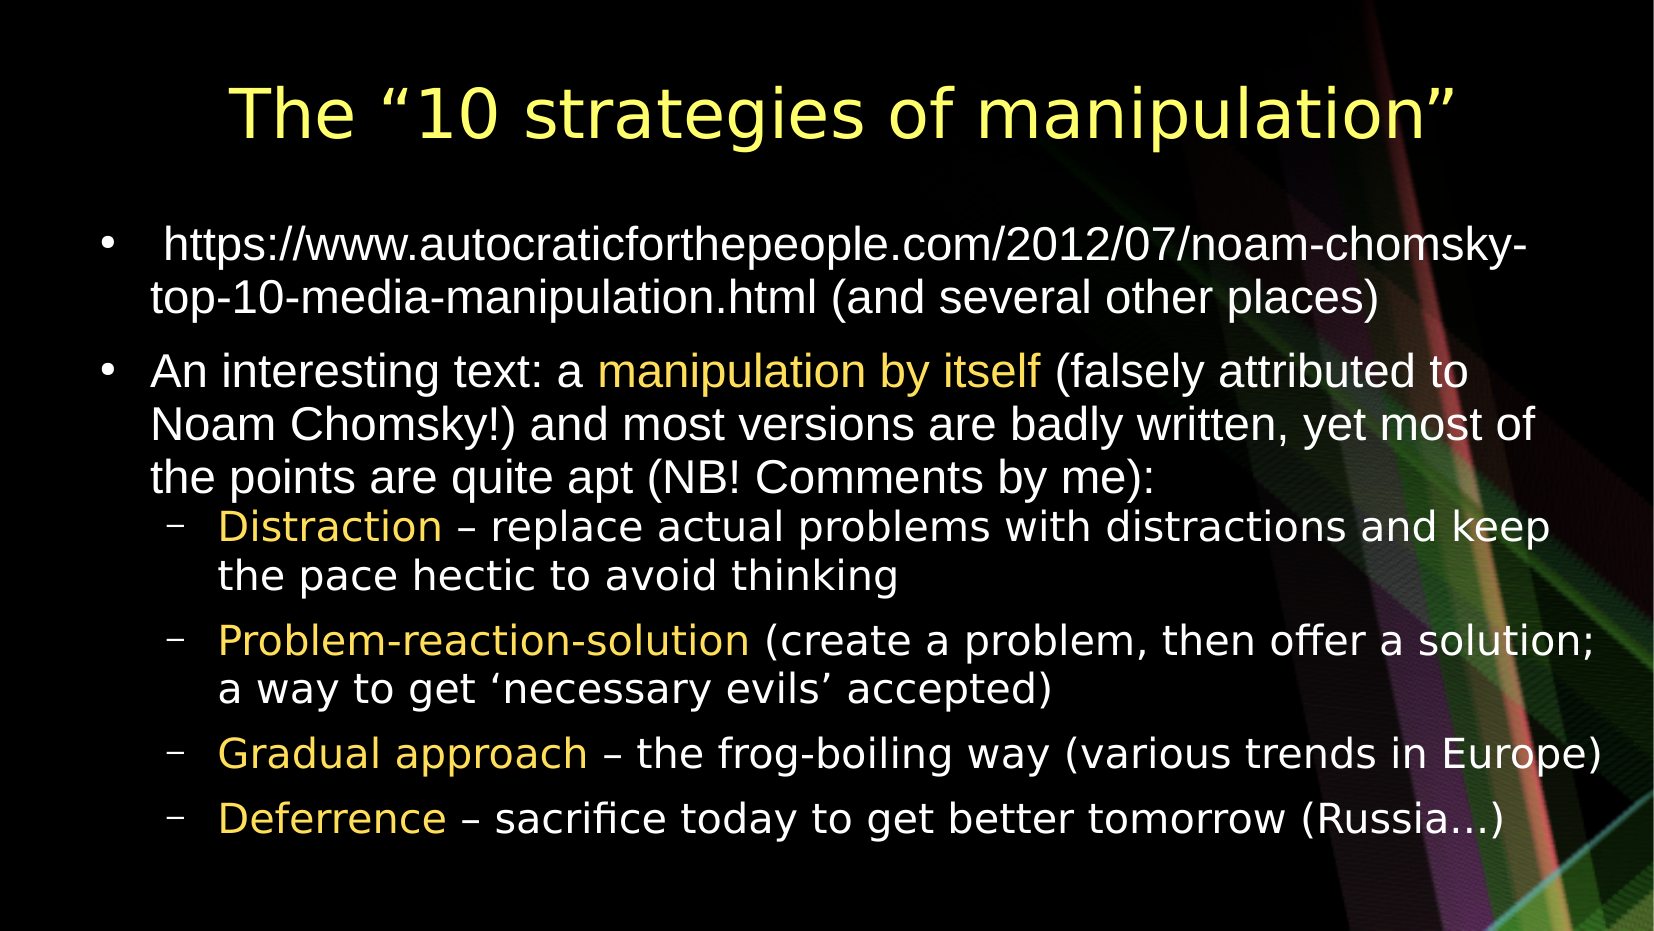

# The “10 strategies of manipulation”
 https://www.autocraticforthepeople.com/2012/07/noam-chomsky-top-10-media-manipulation.html (and several other places)
An interesting text: a manipulation by itself (falsely attributed to Noam Chomsky!) and most versions are badly written, yet most of the points are quite apt (NB! Comments by me):
Distraction – replace actual problems with distractions and keep the pace hectic to avoid thinking
Problem-reaction-solution (create a problem, then offer a solution; a way to get ‘necessary evils’ accepted)
Gradual approach – the frog-boiling way (various trends in Europe)
Deferrence – sacrifice today to get better tomorrow (Russia...)